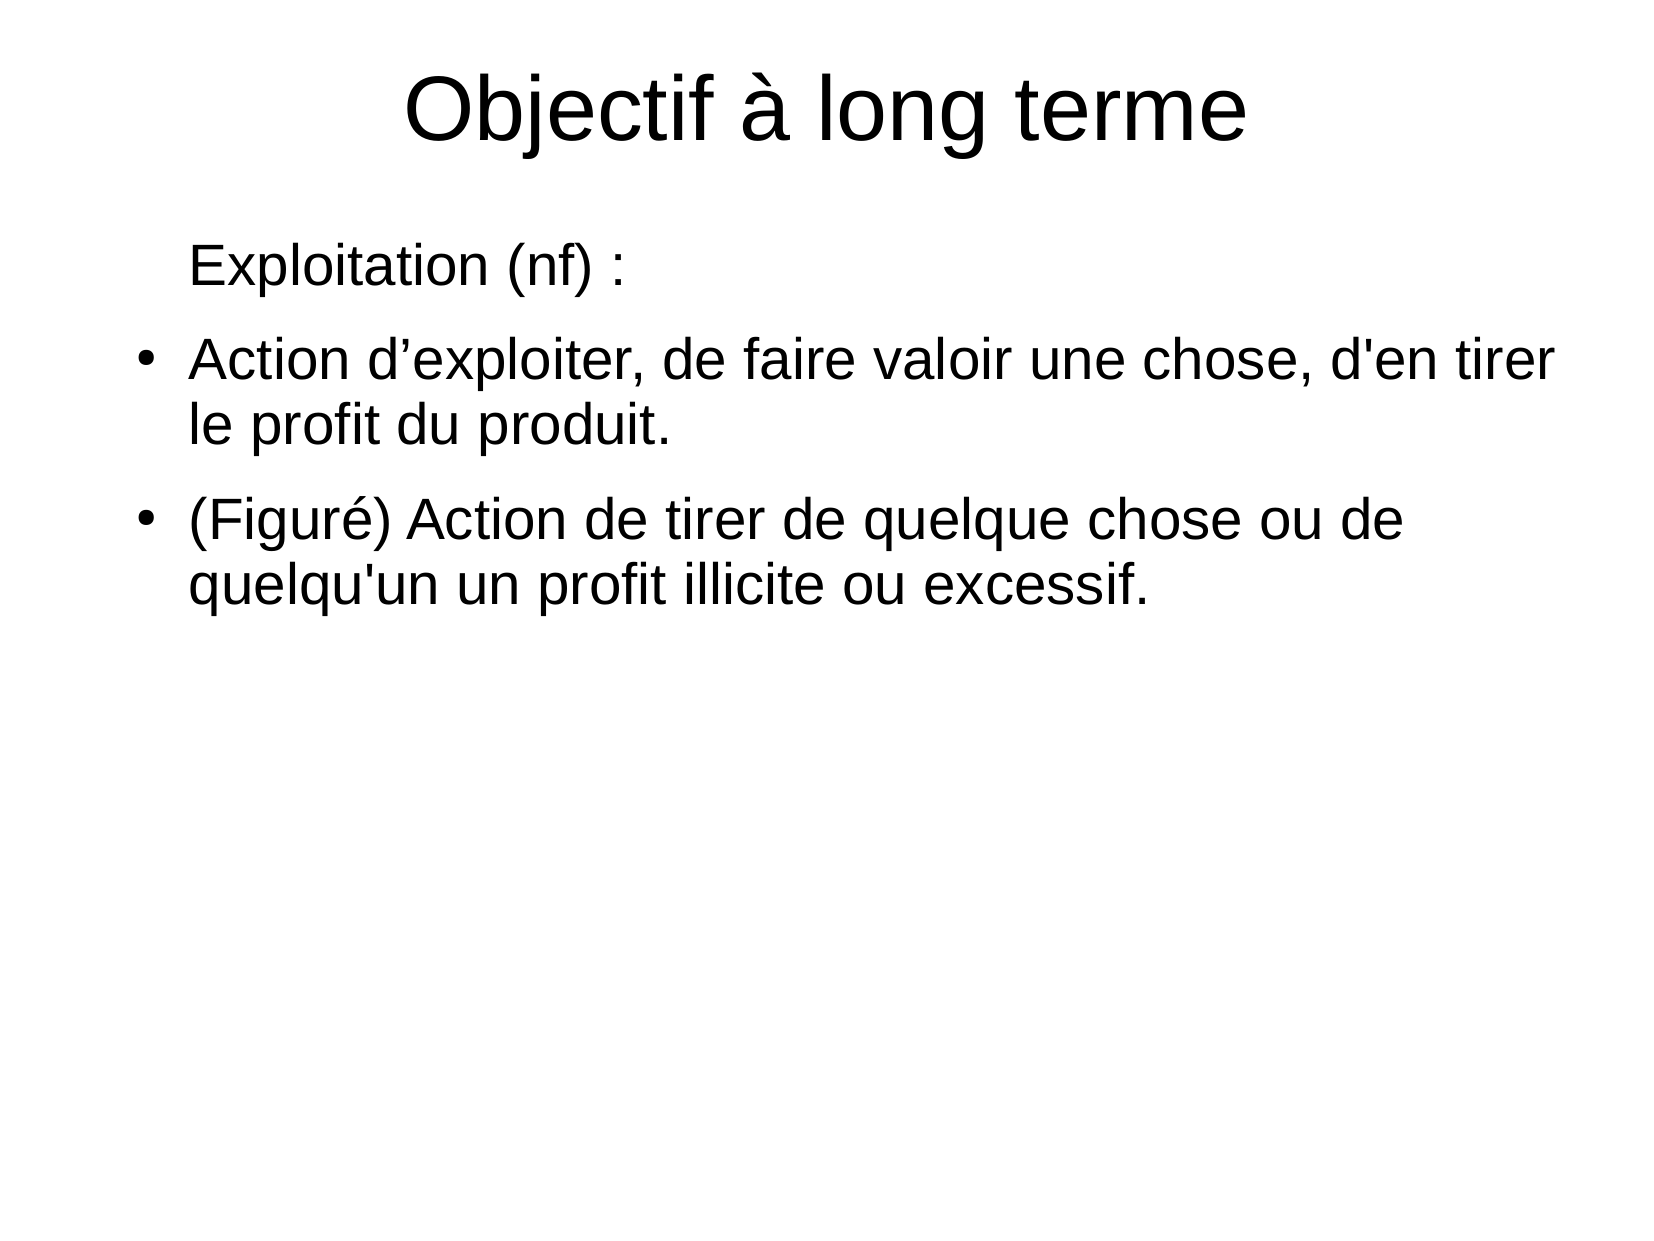

# Objectif à long terme
Exploitation (nf) :
Action d’exploiter, de faire valoir une chose, d'en tirer le profit du produit.
(Figuré) Action de tirer de quelque chose ou de quelqu'un un profit illicite ou excessif.